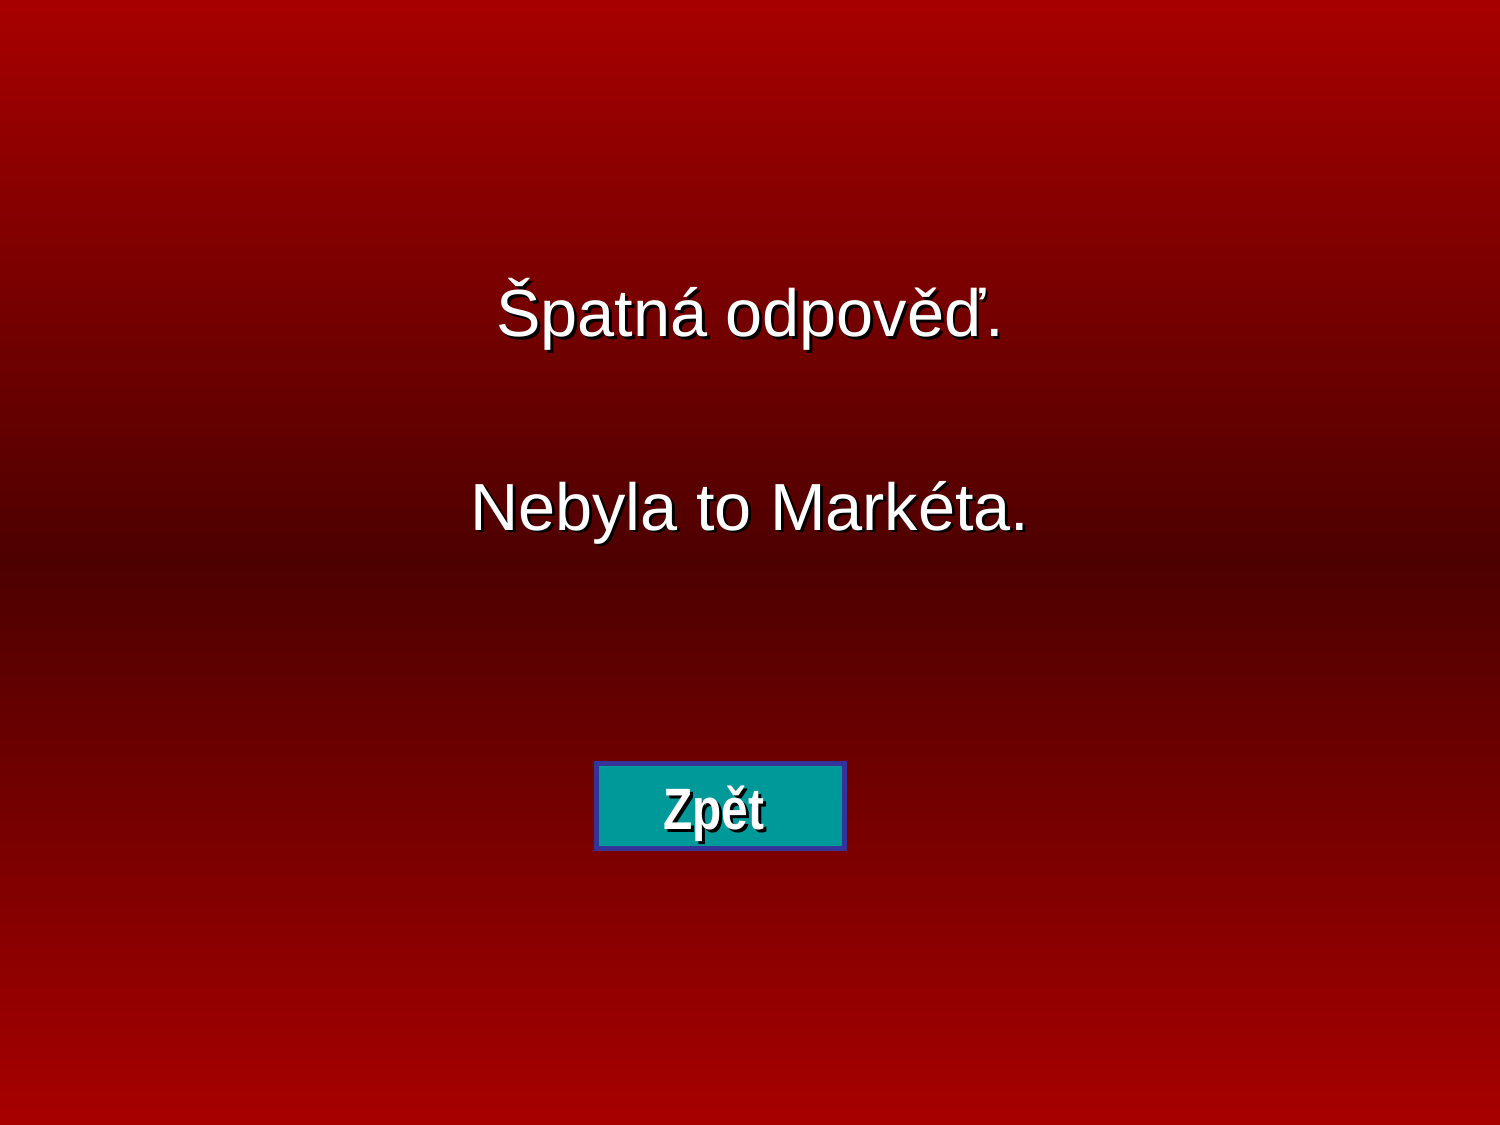

#
Špatná odpověď.
Nebyla to Markéta.
Zpět